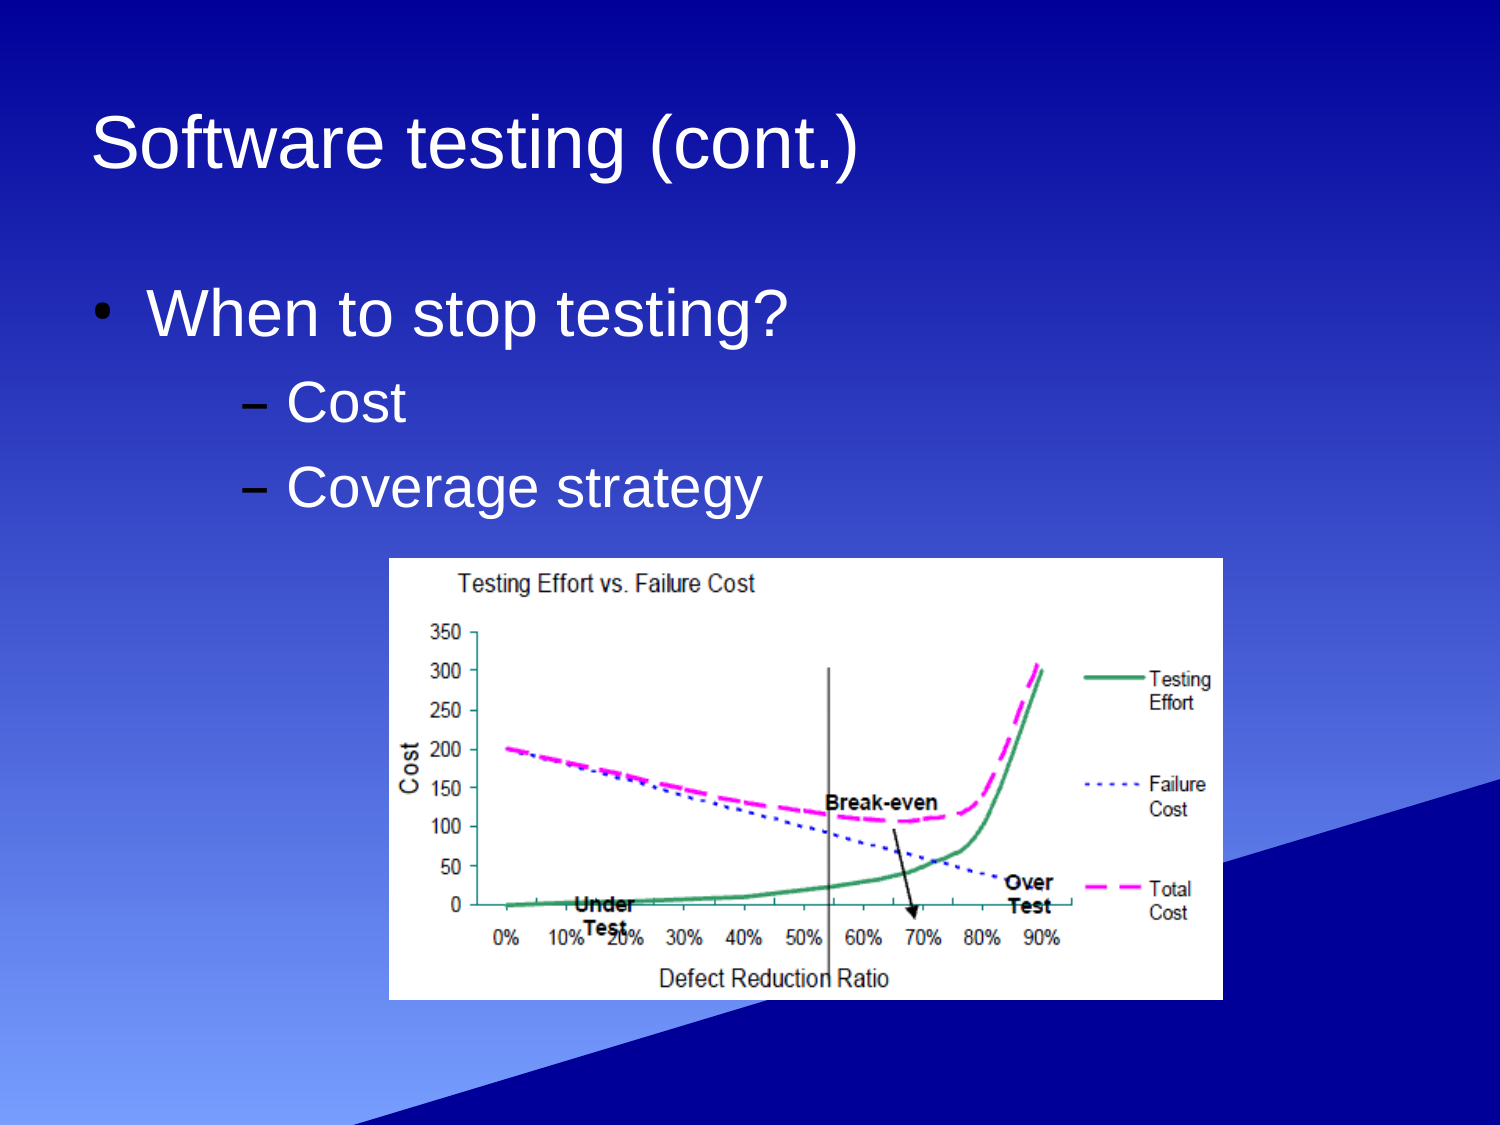

# Software testing (cont.)
When to stop testing?
Cost
Coverage strategy